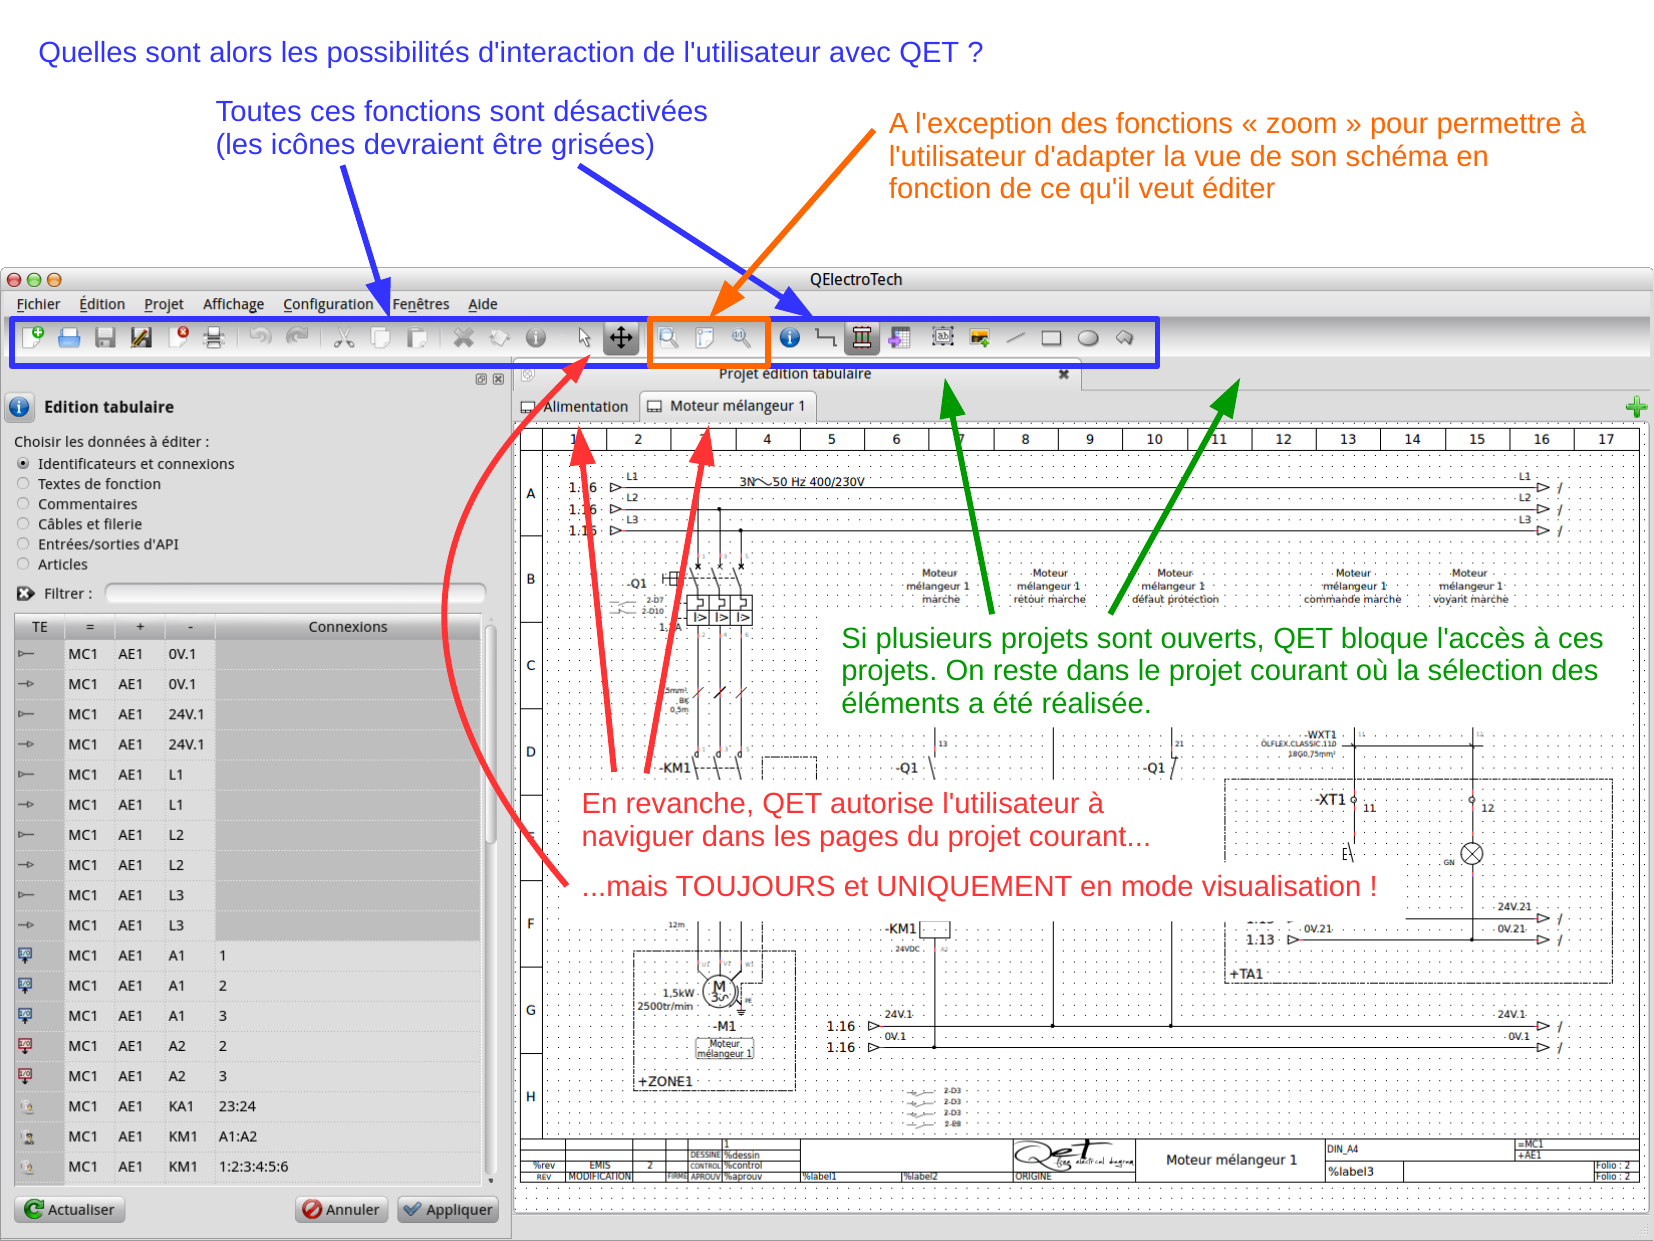

Quelles sont alors les possibilités d'interaction de l'utilisateur avec QET ?
Toutes ces fonctions sont désactivées
(les icônes devraient être grisées)
A l'exception des fonctions « zoom » pour permettre à l'utilisateur d'adapter la vue de son schéma en fonction de ce qu'il veut éditer
Si plusieurs projets sont ouverts, QET bloque l'accès à ces projets. On reste dans le projet courant où la sélection des éléments a été réalisée.
En revanche, QET autorise l'utilisateur à naviguer dans les pages du projet courant...
...mais TOUJOURS et UNIQUEMENT en mode visualisation !